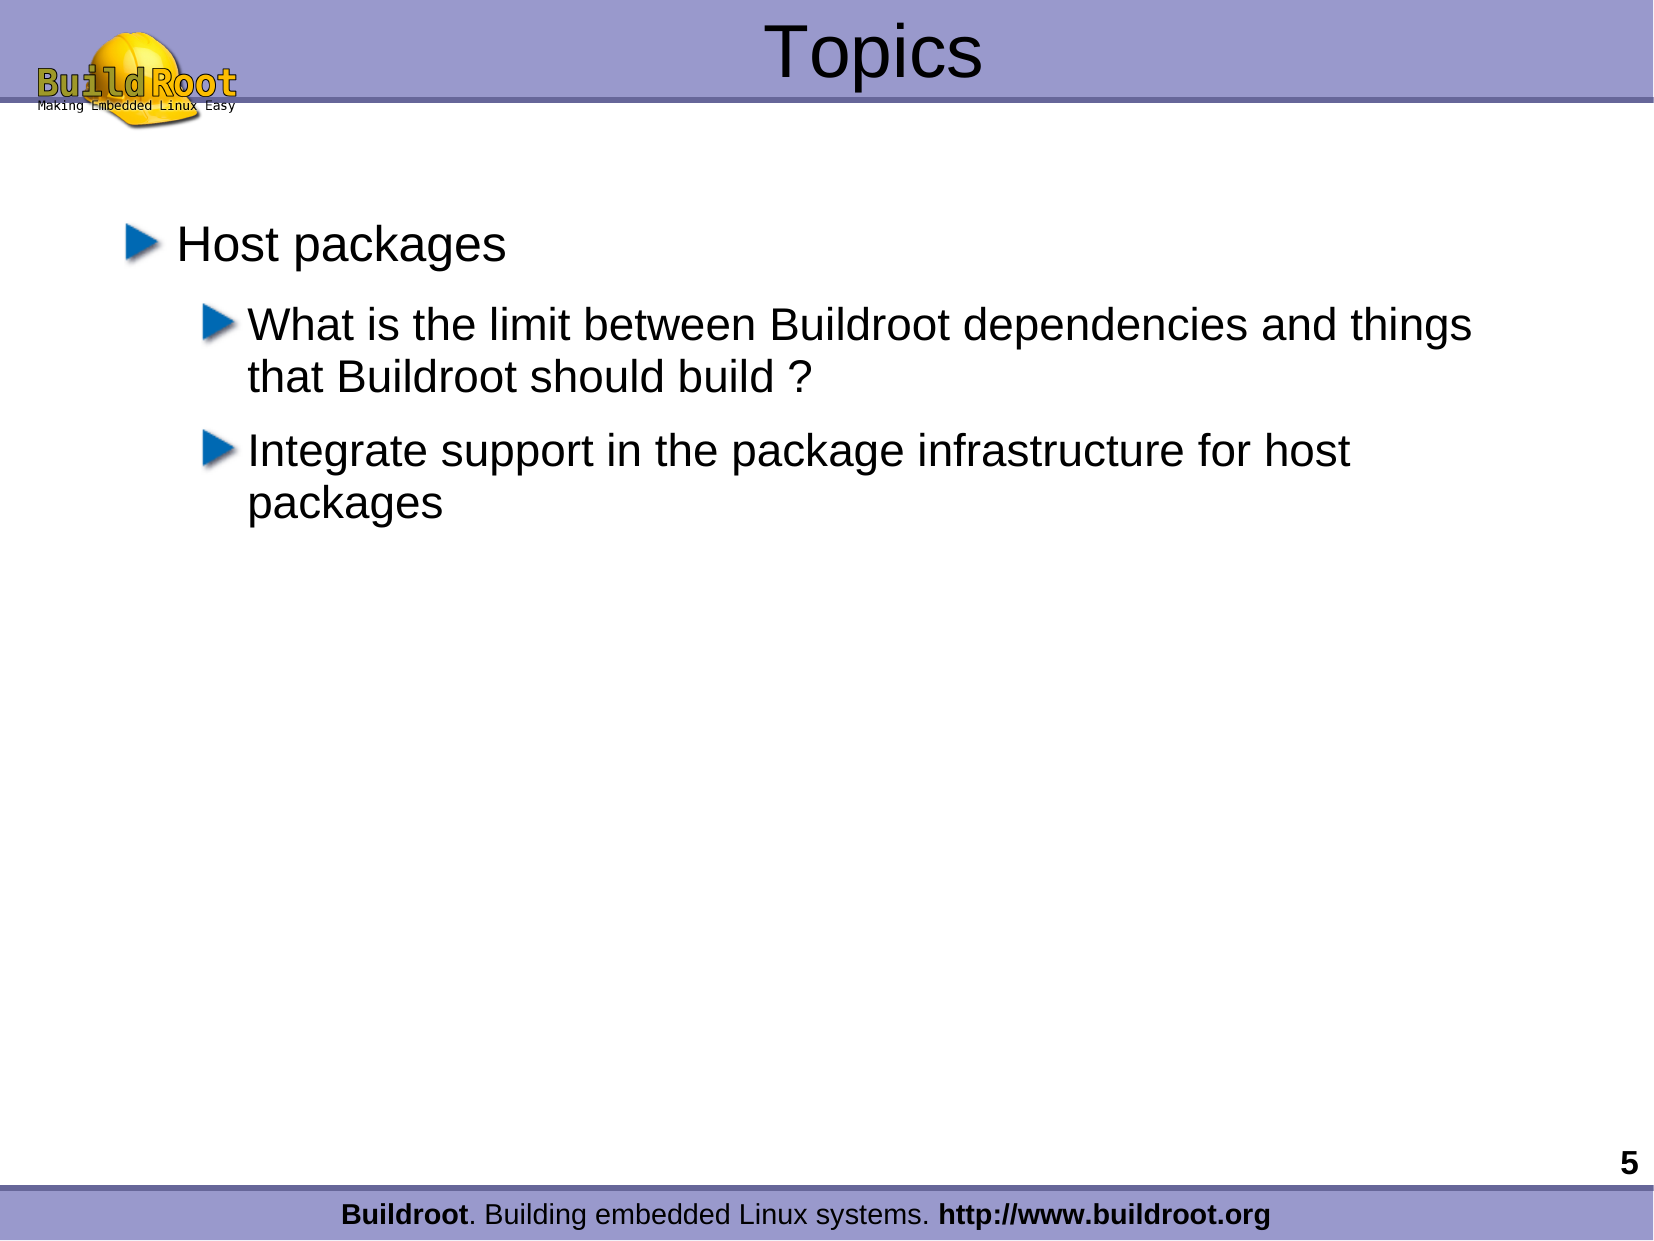

# Topics
Host packages
What is the limit between Buildroot dependencies and things that Buildroot should build ?
Integrate support in the package infrastructure for host packages